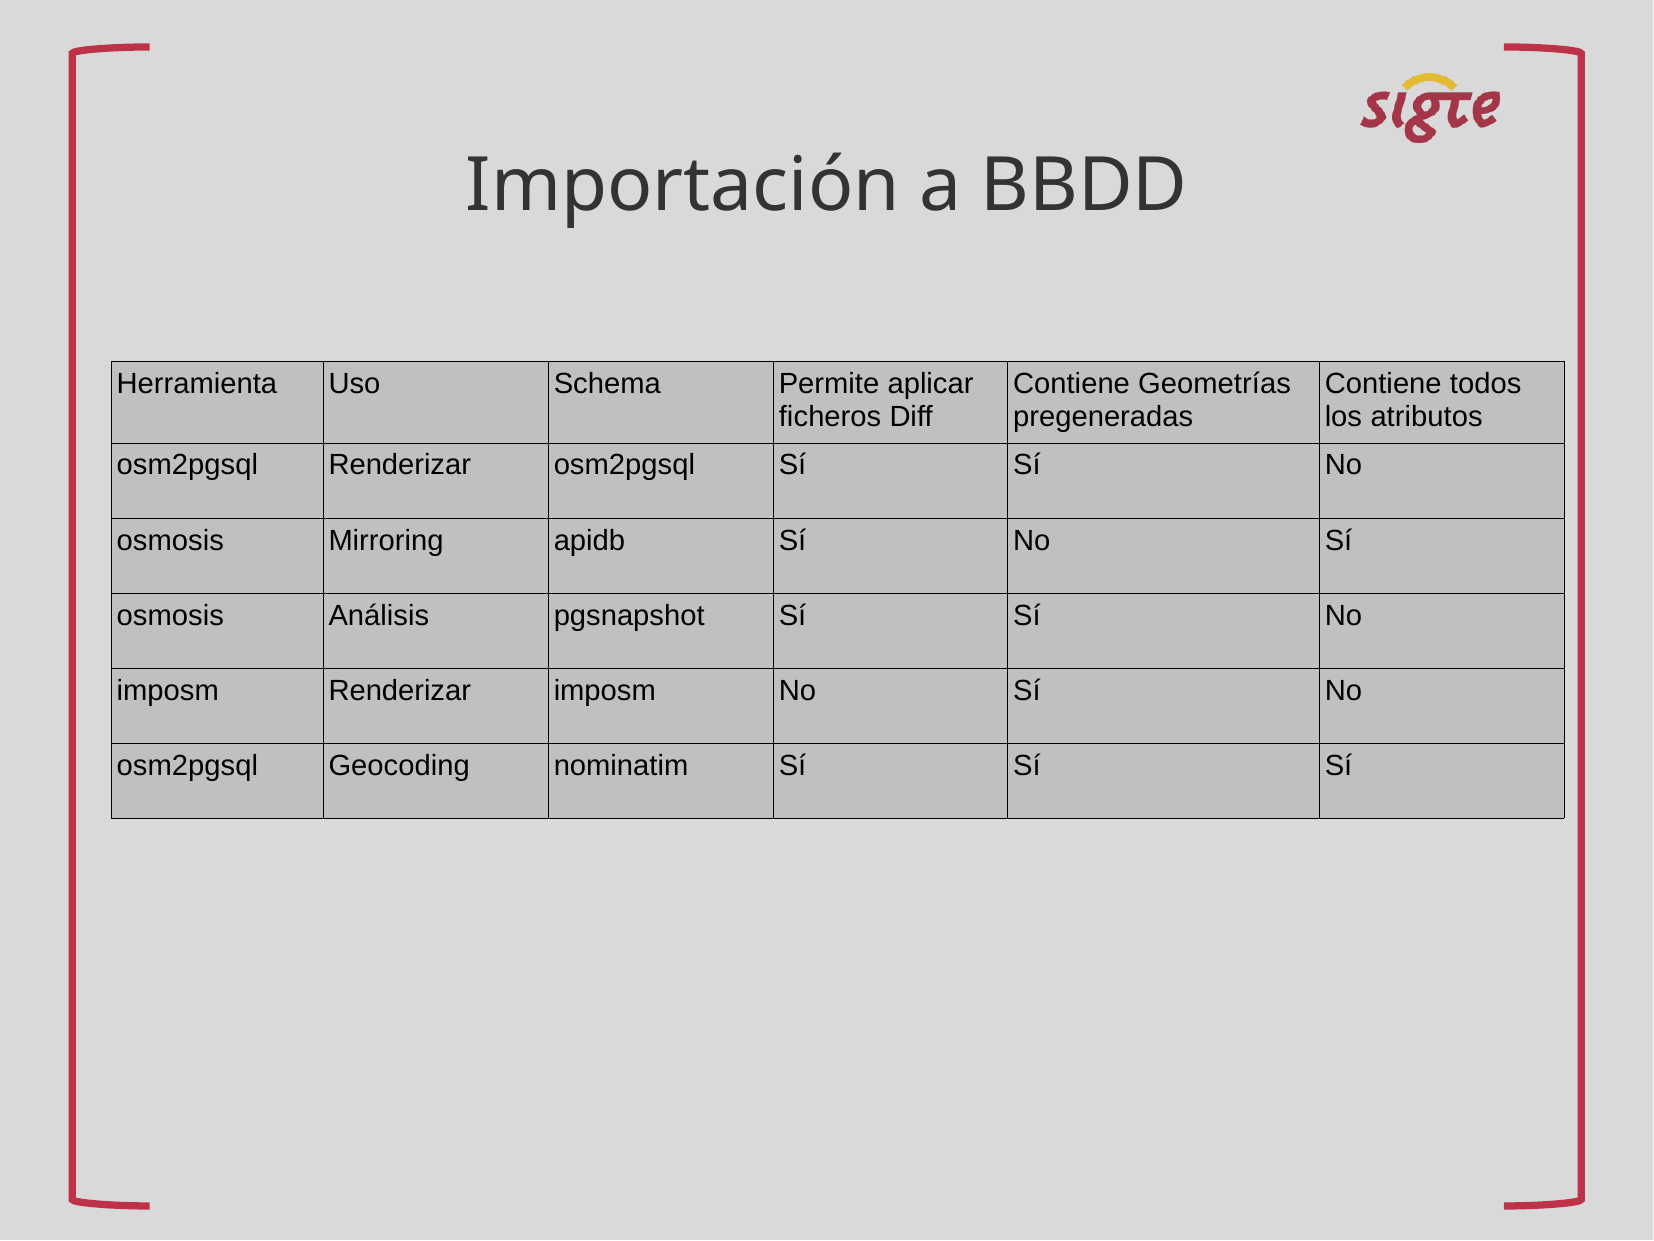

Importación a BBDD
| Herramienta | Uso | Schema | Permite aplicar ficheros Diff | Contiene Geometrías pregeneradas | Contiene todos los atributos |
| --- | --- | --- | --- | --- | --- |
| osm2pgsql | Renderizar | osm2pgsql | Sí | Sí | No |
| osmosis | Mirroring | apidb | Sí | No | Sí |
| osmosis | Análisis | pgsnapshot | Sí | Sí | No |
| imposm | Renderizar | imposm | No | Sí | No |
| osm2pgsql | Geocoding | nominatim | Sí | Sí | Sí |